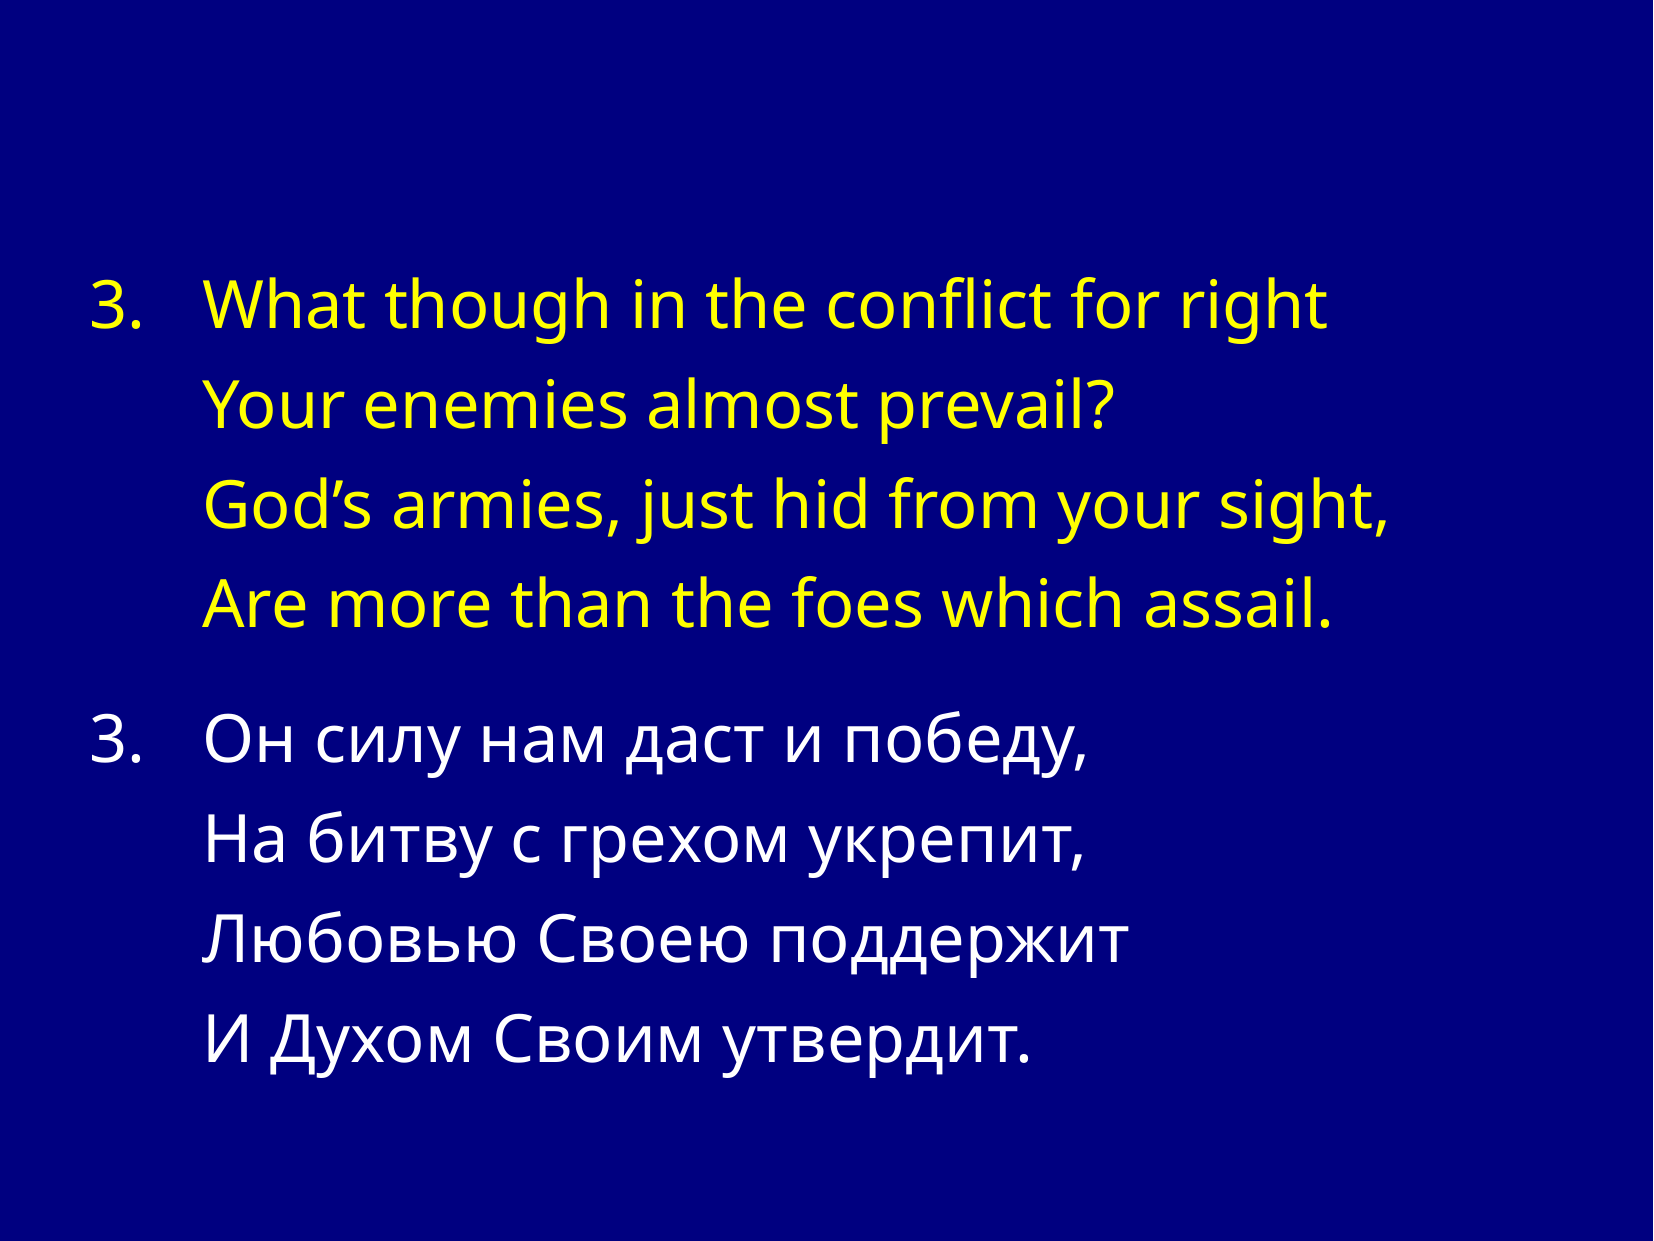

3.	What though in the conflict for right
	Your enemies almost prevail?
	God’s armies, just hid from your sight,
	Are more than the foes which assail.
3.	Он силу нам даст и победу,
	На битву с грехом укрепит,
	Любовью Своею поддержит
	И Духом Своим утвердит.